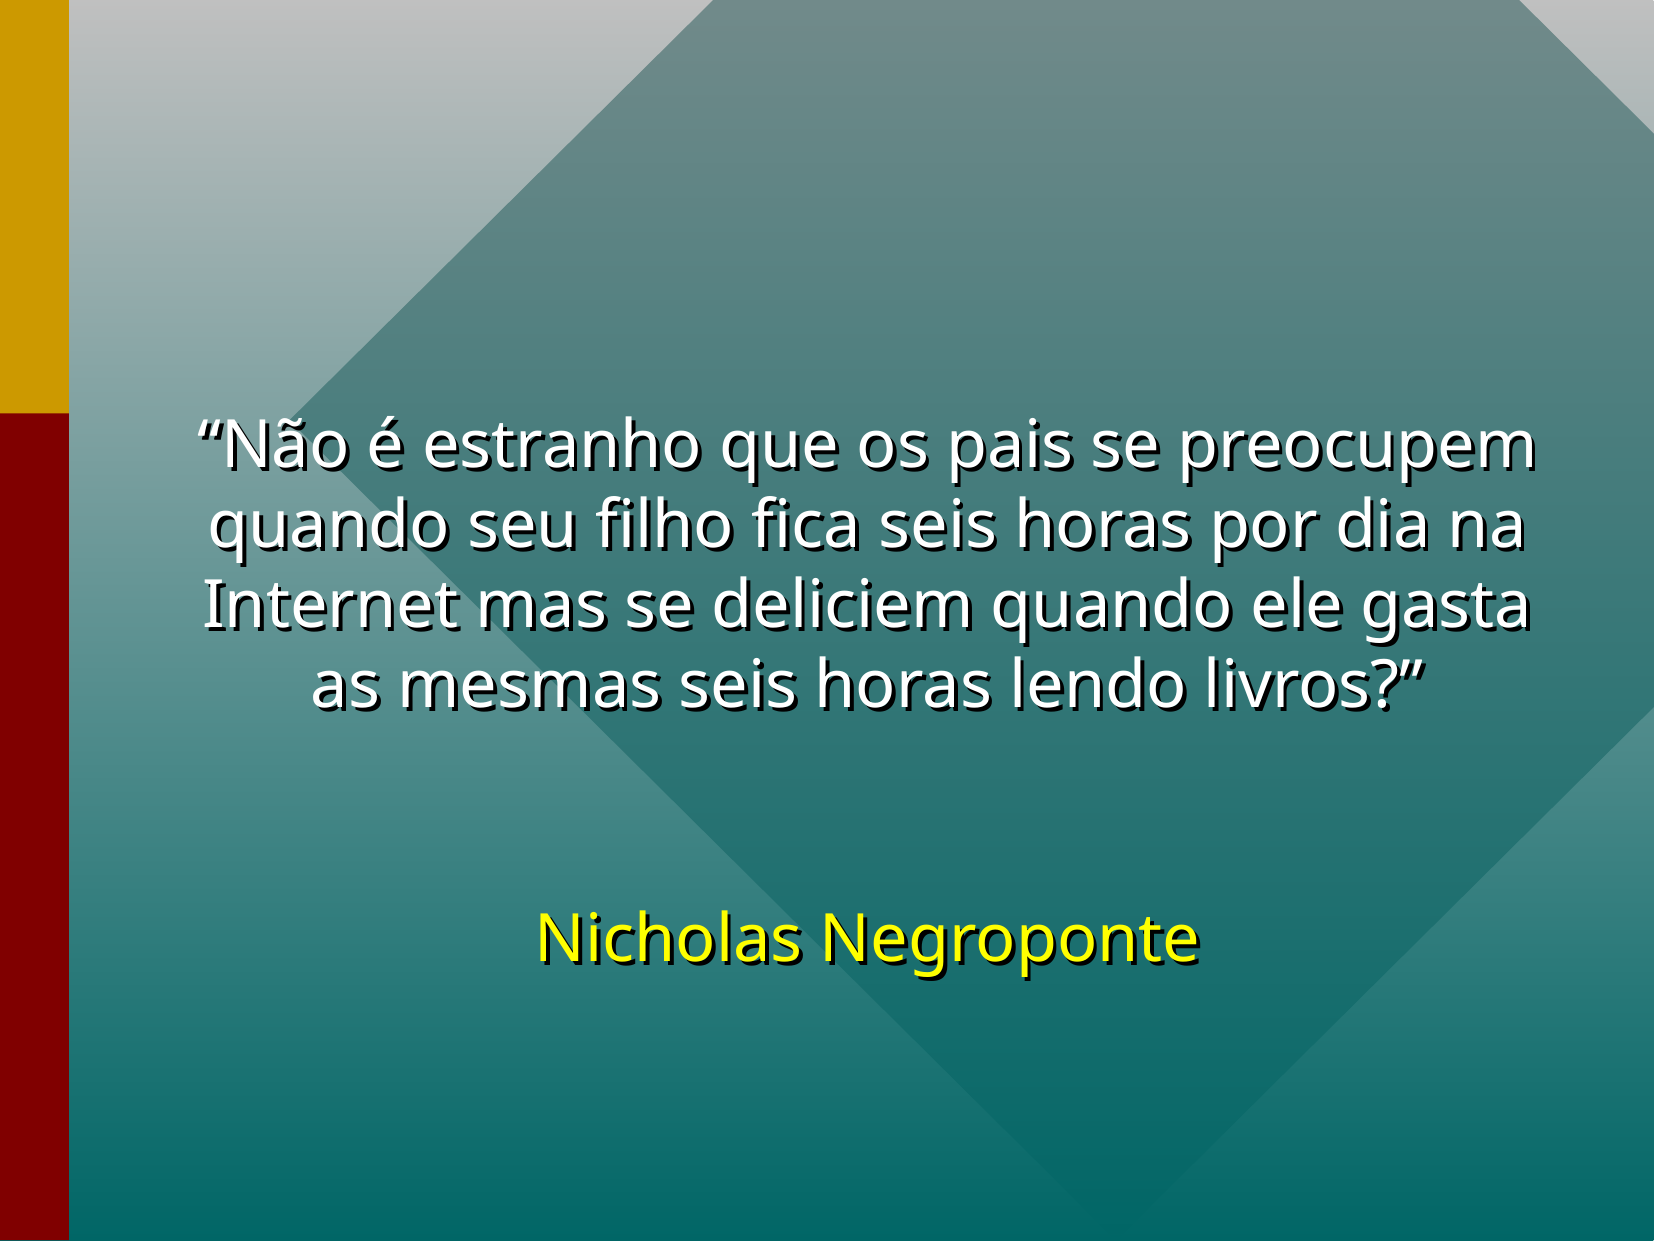

# “Não é estranho que os pais se preocupem quando seu filho fica seis horas por dia na Internet mas se deliciem quando ele gasta as mesmas seis horas lendo livros?”
Nicholas Negroponte